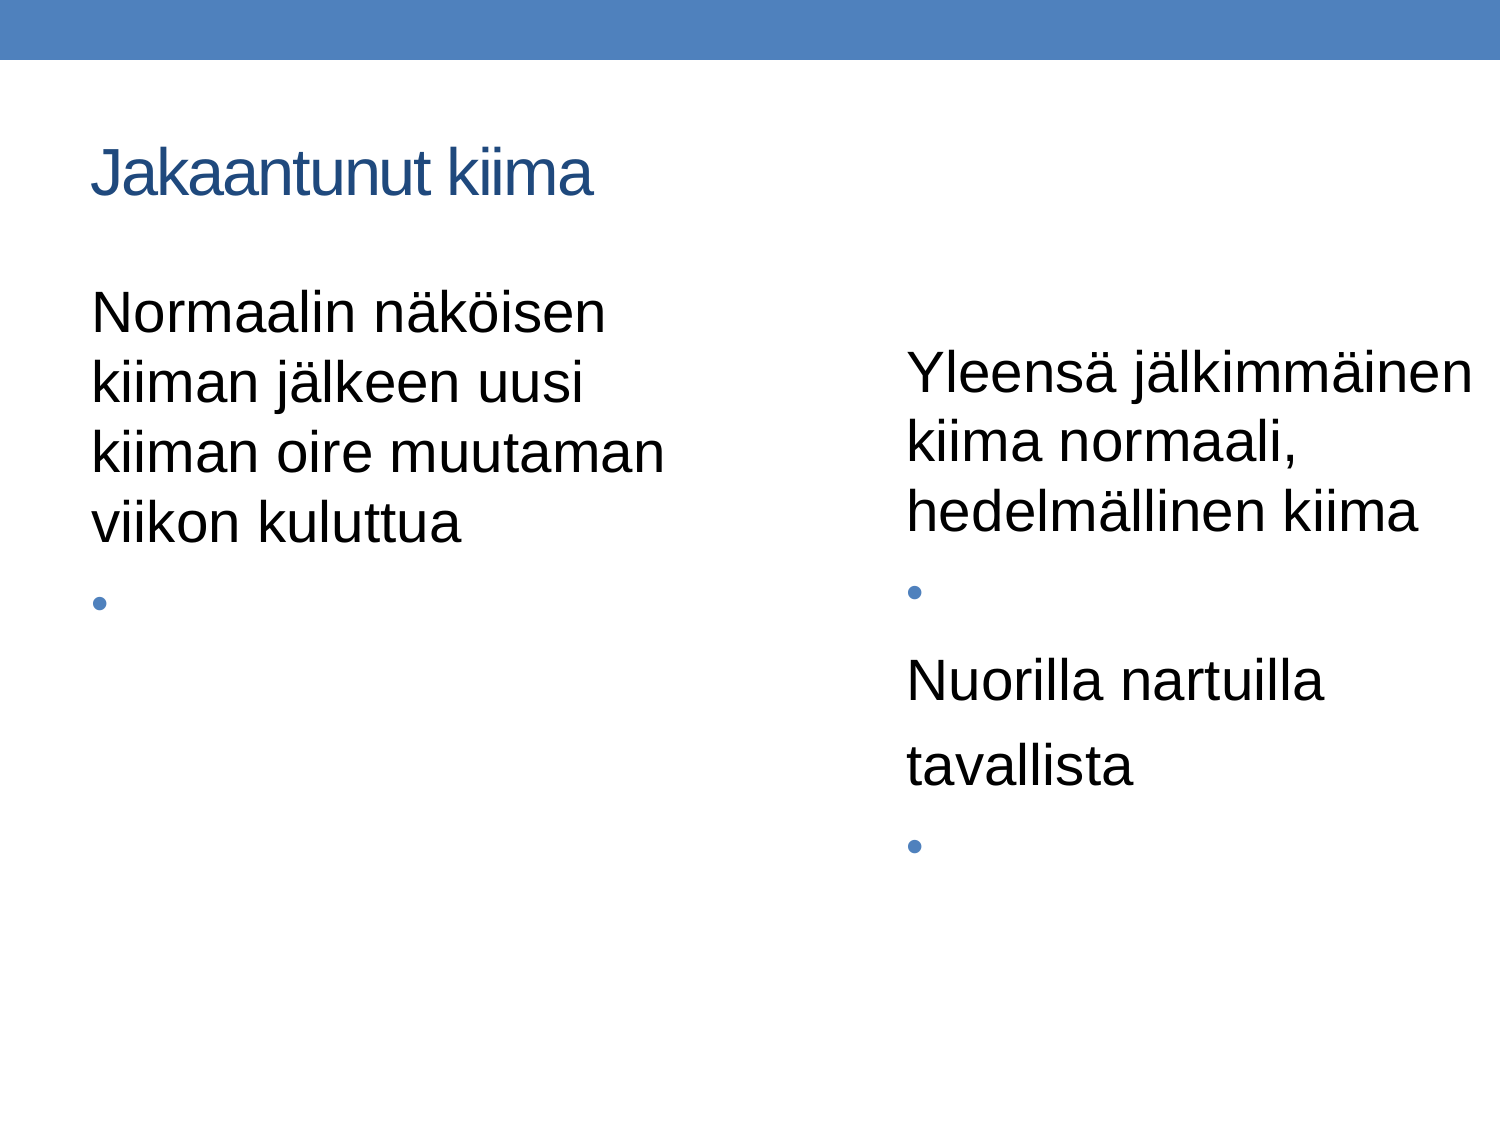

# Jakaantunut kiima
Normaalin näköisen kiiman jälkeen uusi kiiman oire muutaman viikon kuluttua
Yleensä jälkimmäinen kiima normaali, hedelmällinen kiima
Nuorilla nartuilla
tavallista